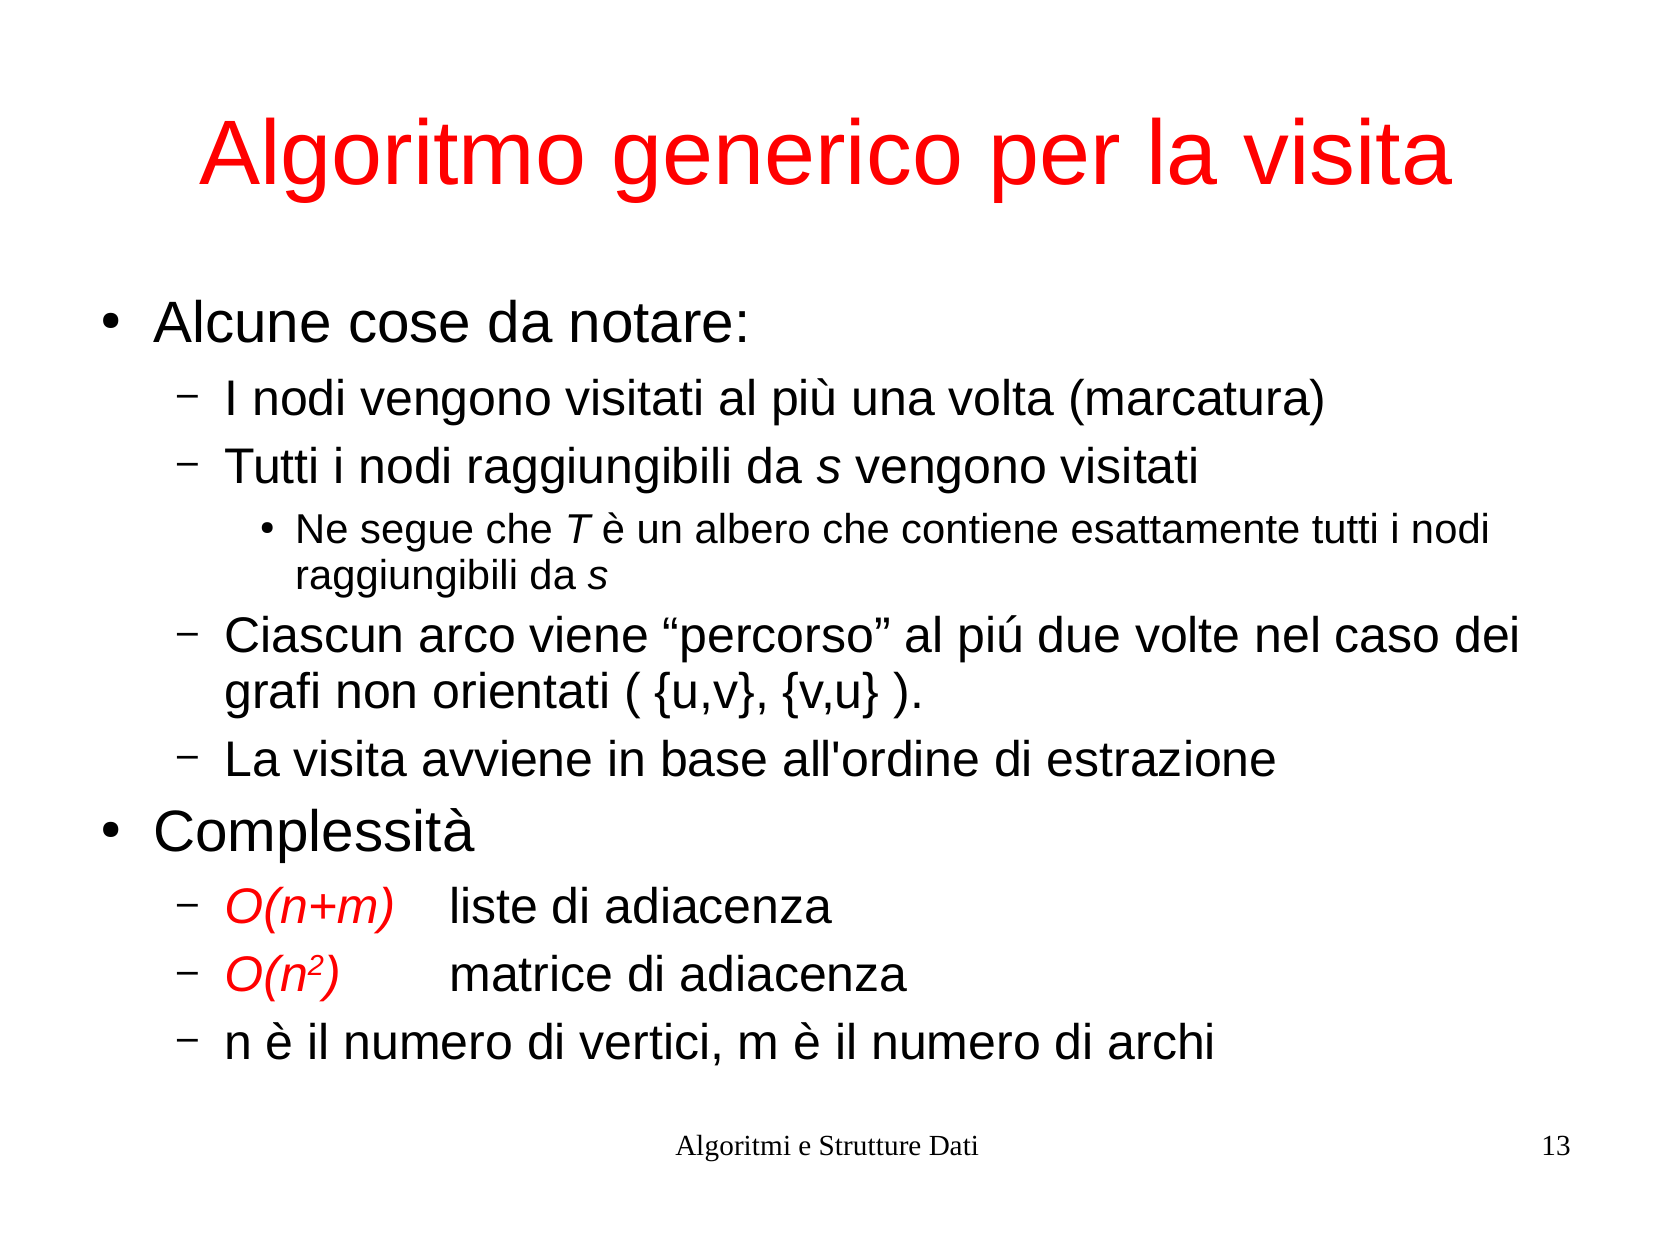

# Algoritmo generico per la visita
Alcune cose da notare:
I nodi vengono visitati al più una volta (marcatura)
Tutti i nodi raggiungibili da s vengono visitati
Ne segue che T è un albero che contiene esattamente tutti i nodi raggiungibili da s
Ciascun arco viene “percorso” al piú due volte nel caso dei grafi non orientati ( {u,v}, {v,u} ).
La visita avviene in base all'ordine di estrazione
Complessità
O(n+m)	liste di adiacenza
O(n2)		matrice di adiacenza
n è il numero di vertici, m è il numero di archi
Algoritmi e Strutture Dati
13